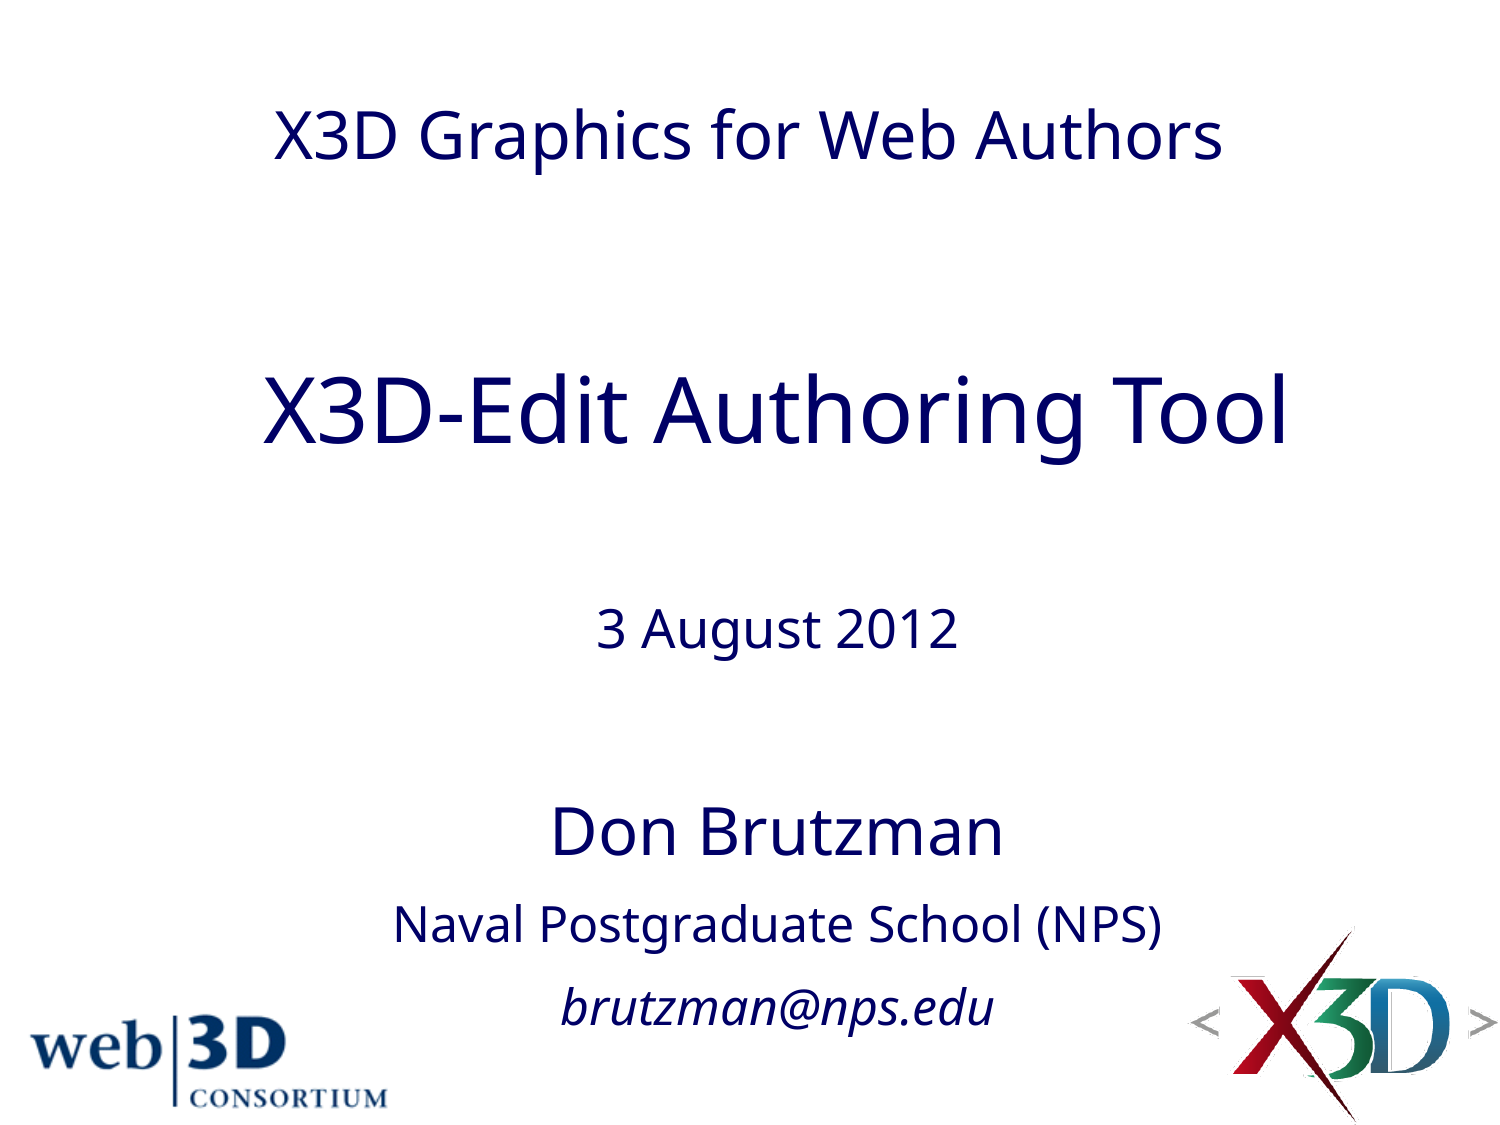

# X3D Graphics for Web Authors
X3D-Edit Authoring Tool
3 August 2012
Don Brutzman
Naval Postgraduate School (NPS)
brutzman@nps.edu